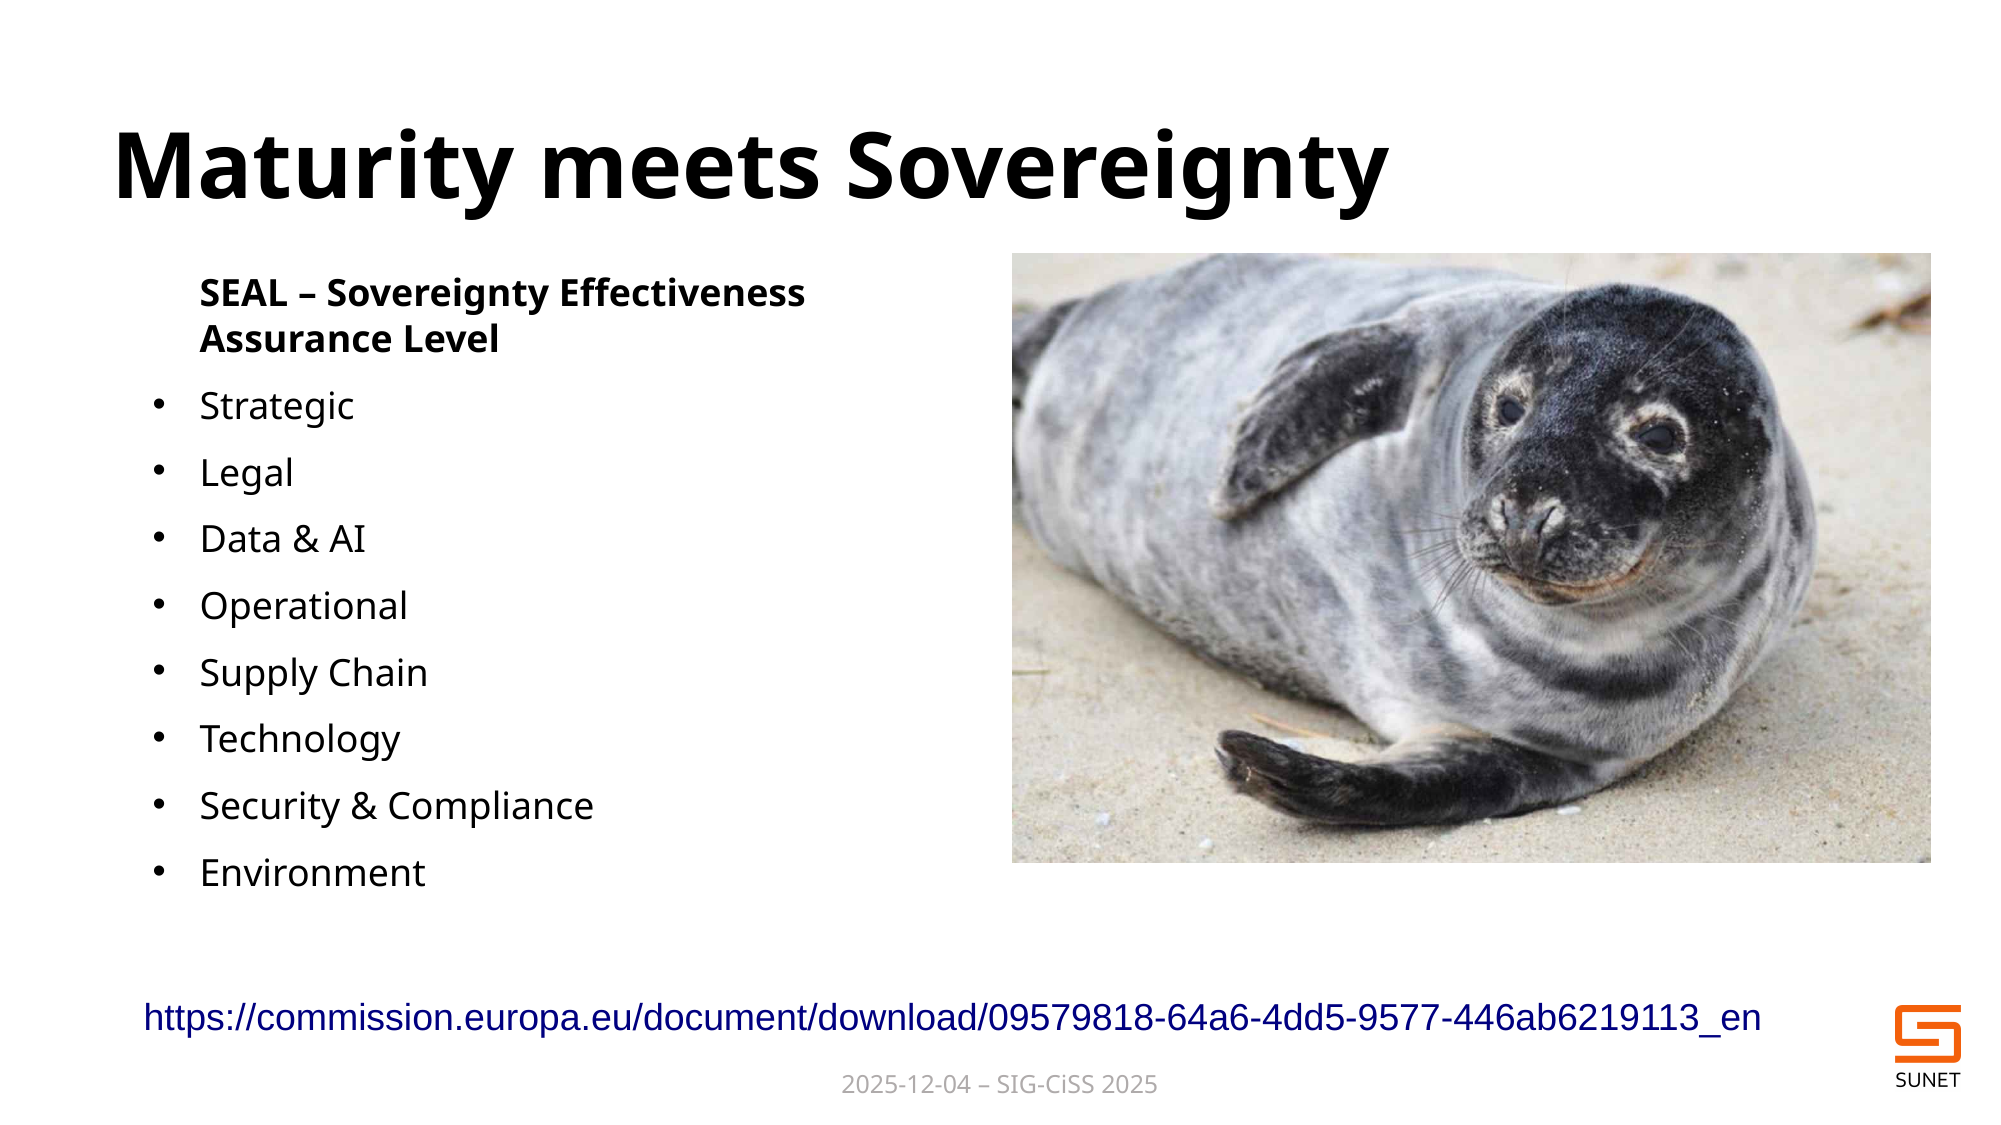

Maturity meets Sovereignty
# SEAL – Sovereignty Effectiveness Assurance Level
Strategic
Legal
Data & AI
Operational
Supply Chain
Technology
Security & Compliance
Environment
https://commission.europa.eu/document/download/09579818-64a6-4dd5-9577-446ab6219113_en
2025-12-04 – SIG-CiSS 2025